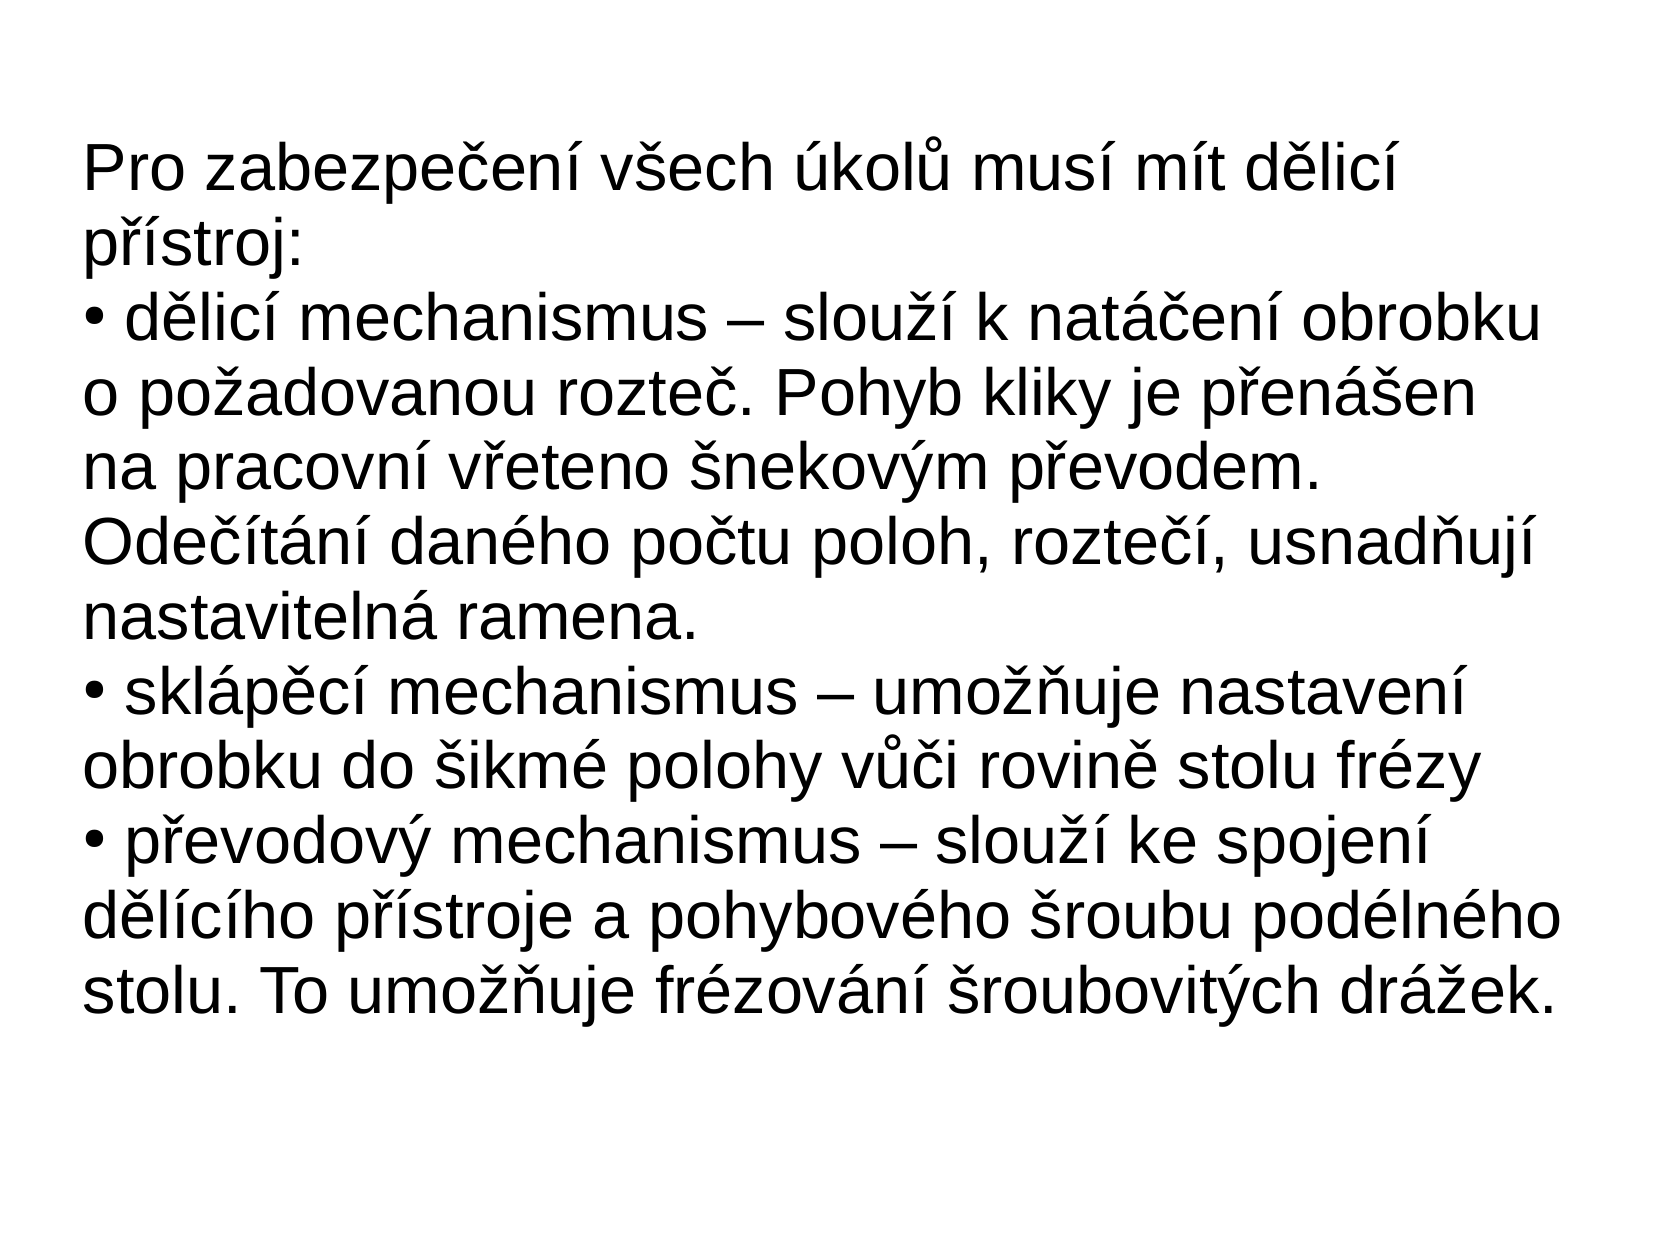

# Pro zabezpečení všech úkolů musí mít dělicí přístroj:
 dělicí mechanismus – slouží k natáčení obrobku o požadovanou rozteč. Pohyb kliky je přenášen na pracovní vřeteno šnekovým převodem. Odečítání daného počtu poloh, roztečí, usnadňují nastavitelná ramena.
 sklápěcí mechanismus – umožňuje nastavení obrobku do šikmé polohy vůči rovině stolu frézy
 převodový mechanismus – slouží ke spojení dělícího přístroje a pohybového šroubu podélného stolu. To umožňuje frézování šroubovitých drážek.